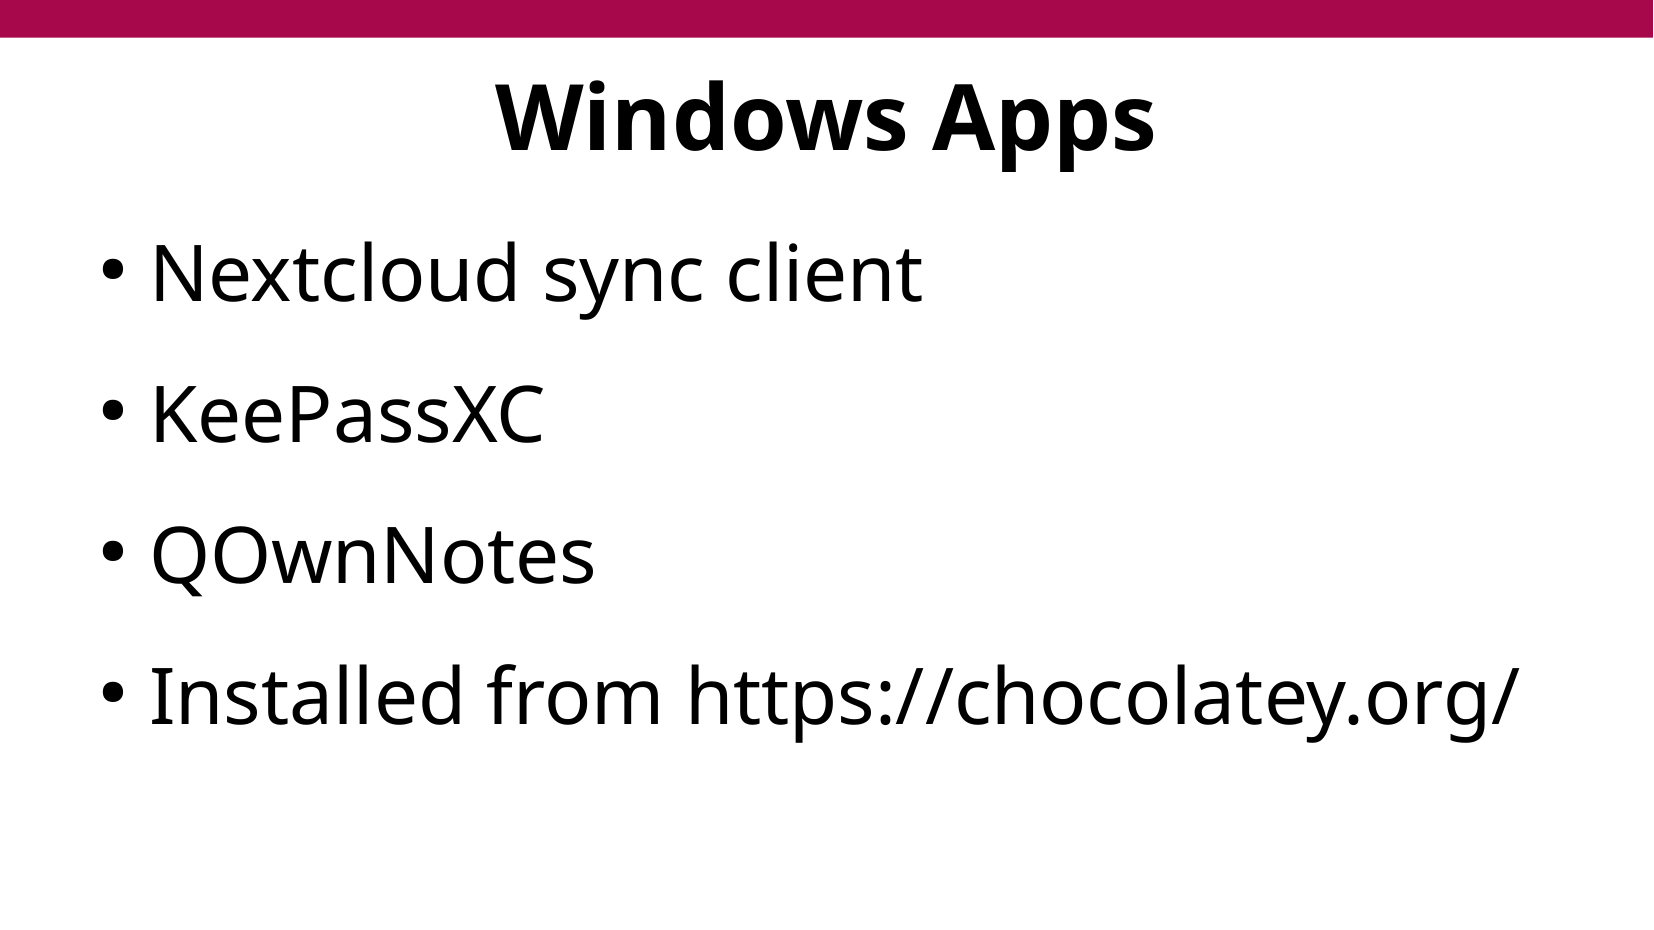

# Windows Apps
Nextcloud sync client
KeePassXC
QOwnNotes
Installed from https://chocolatey.org/